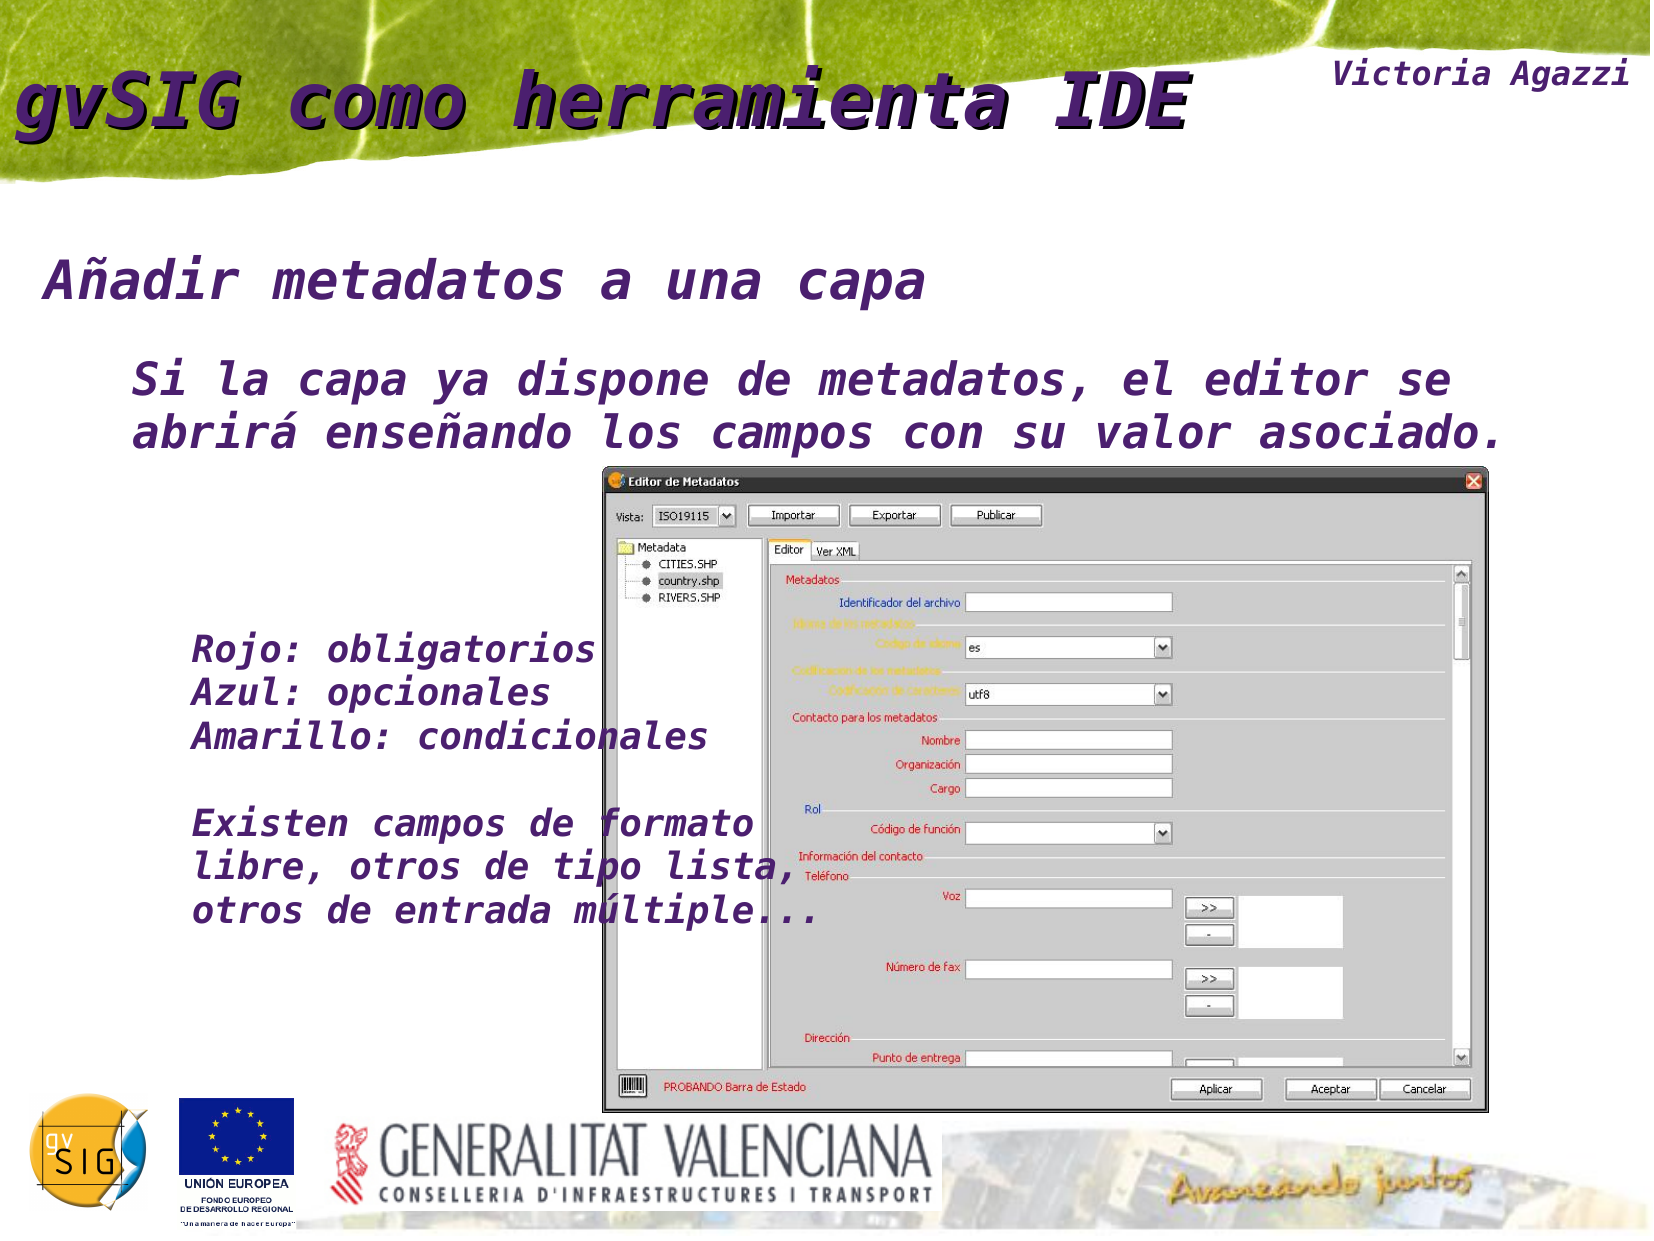

gvSIG como herramienta IDE
Victoria Agazzi
Añadir metadatos a una capa
Si la capa ya dispone de metadatos, el editor se abrirá enseñando los campos con su valor asociado.
Rojo: obligatorios
Azul: opcionales
Amarillo: condicionales
Existen campos de formato libre, otros de tipo lista, otros de entrada múltiple...